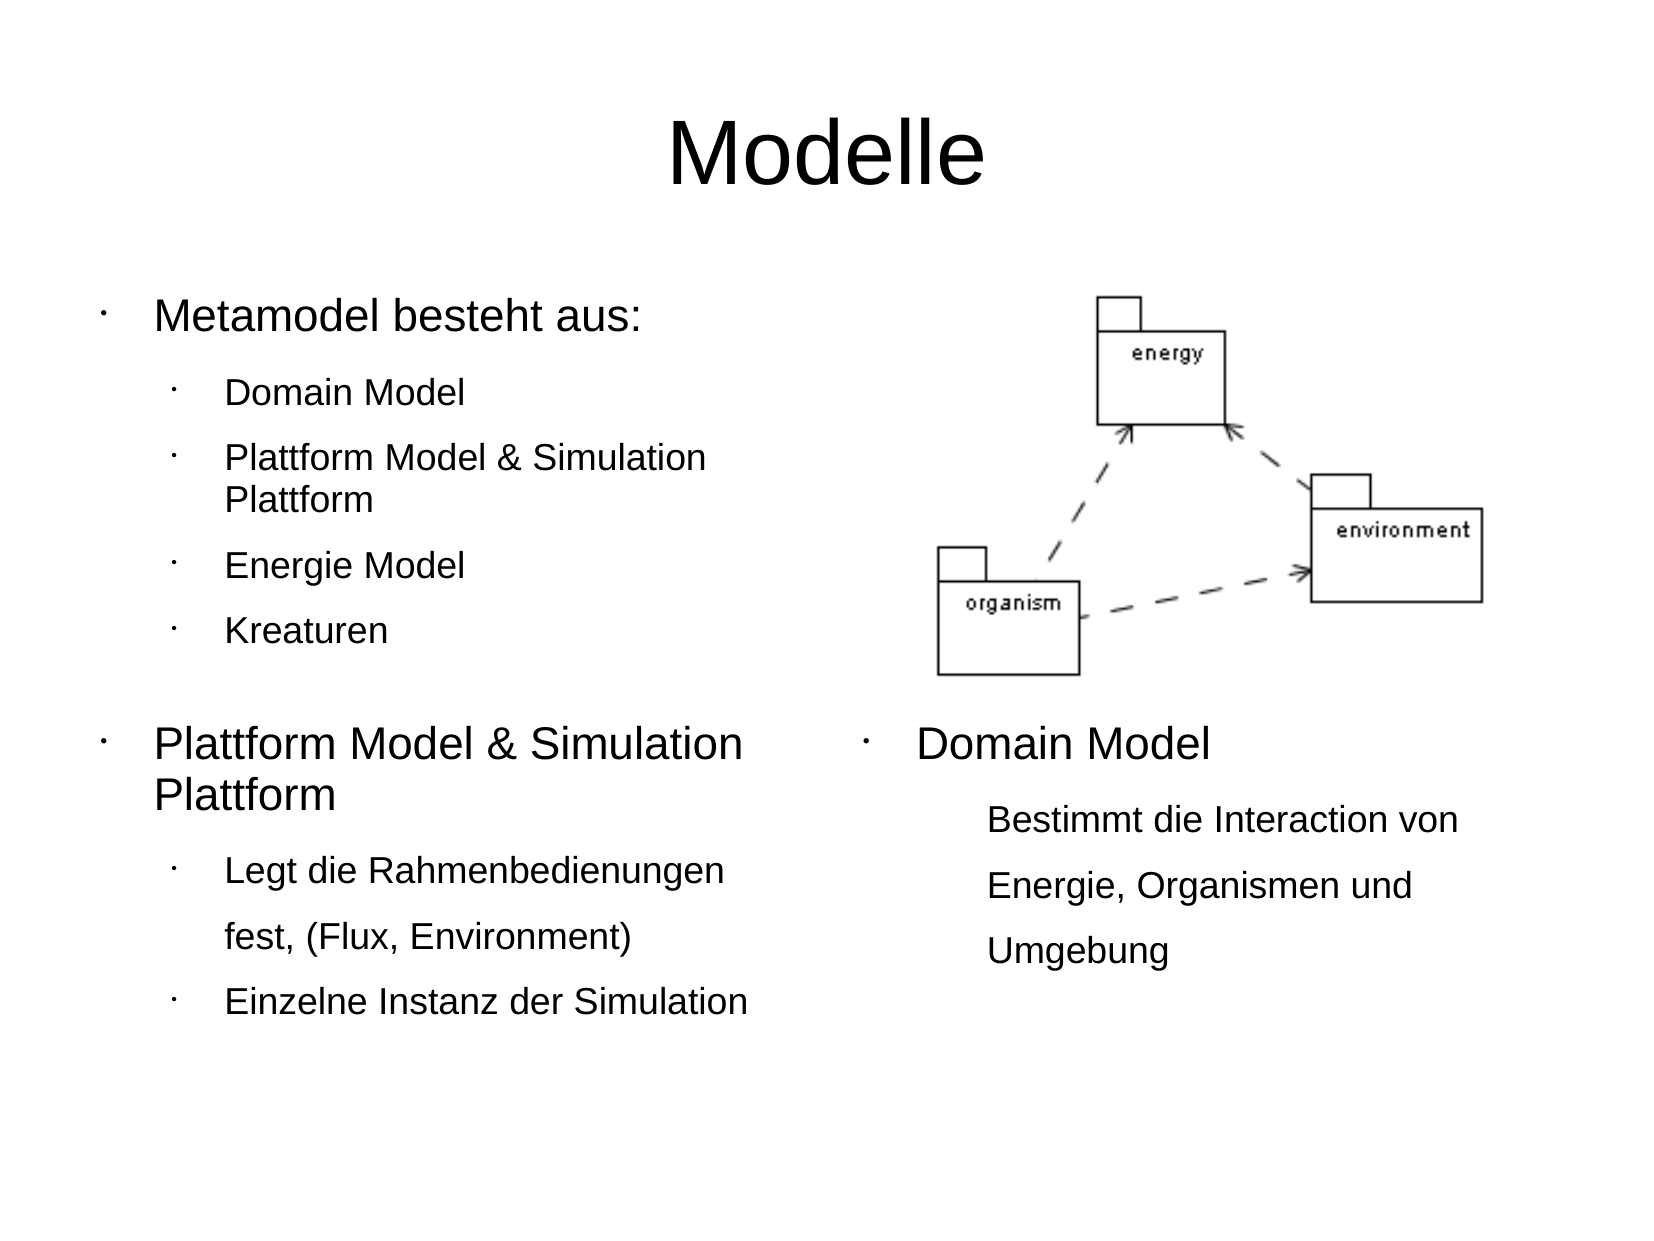

# Modelle
Metamodel besteht aus:
Domain Model
Plattform Model & Simulation Plattform
Energie Model
Kreaturen
Plattform Model & Simulation Plattform
Legt die Rahmenbedienungen
fest, (Flux, Environment)
Einzelne Instanz der Simulation
Domain Model
Bestimmt die Interaction von
Energie, Organismen und
Umgebung